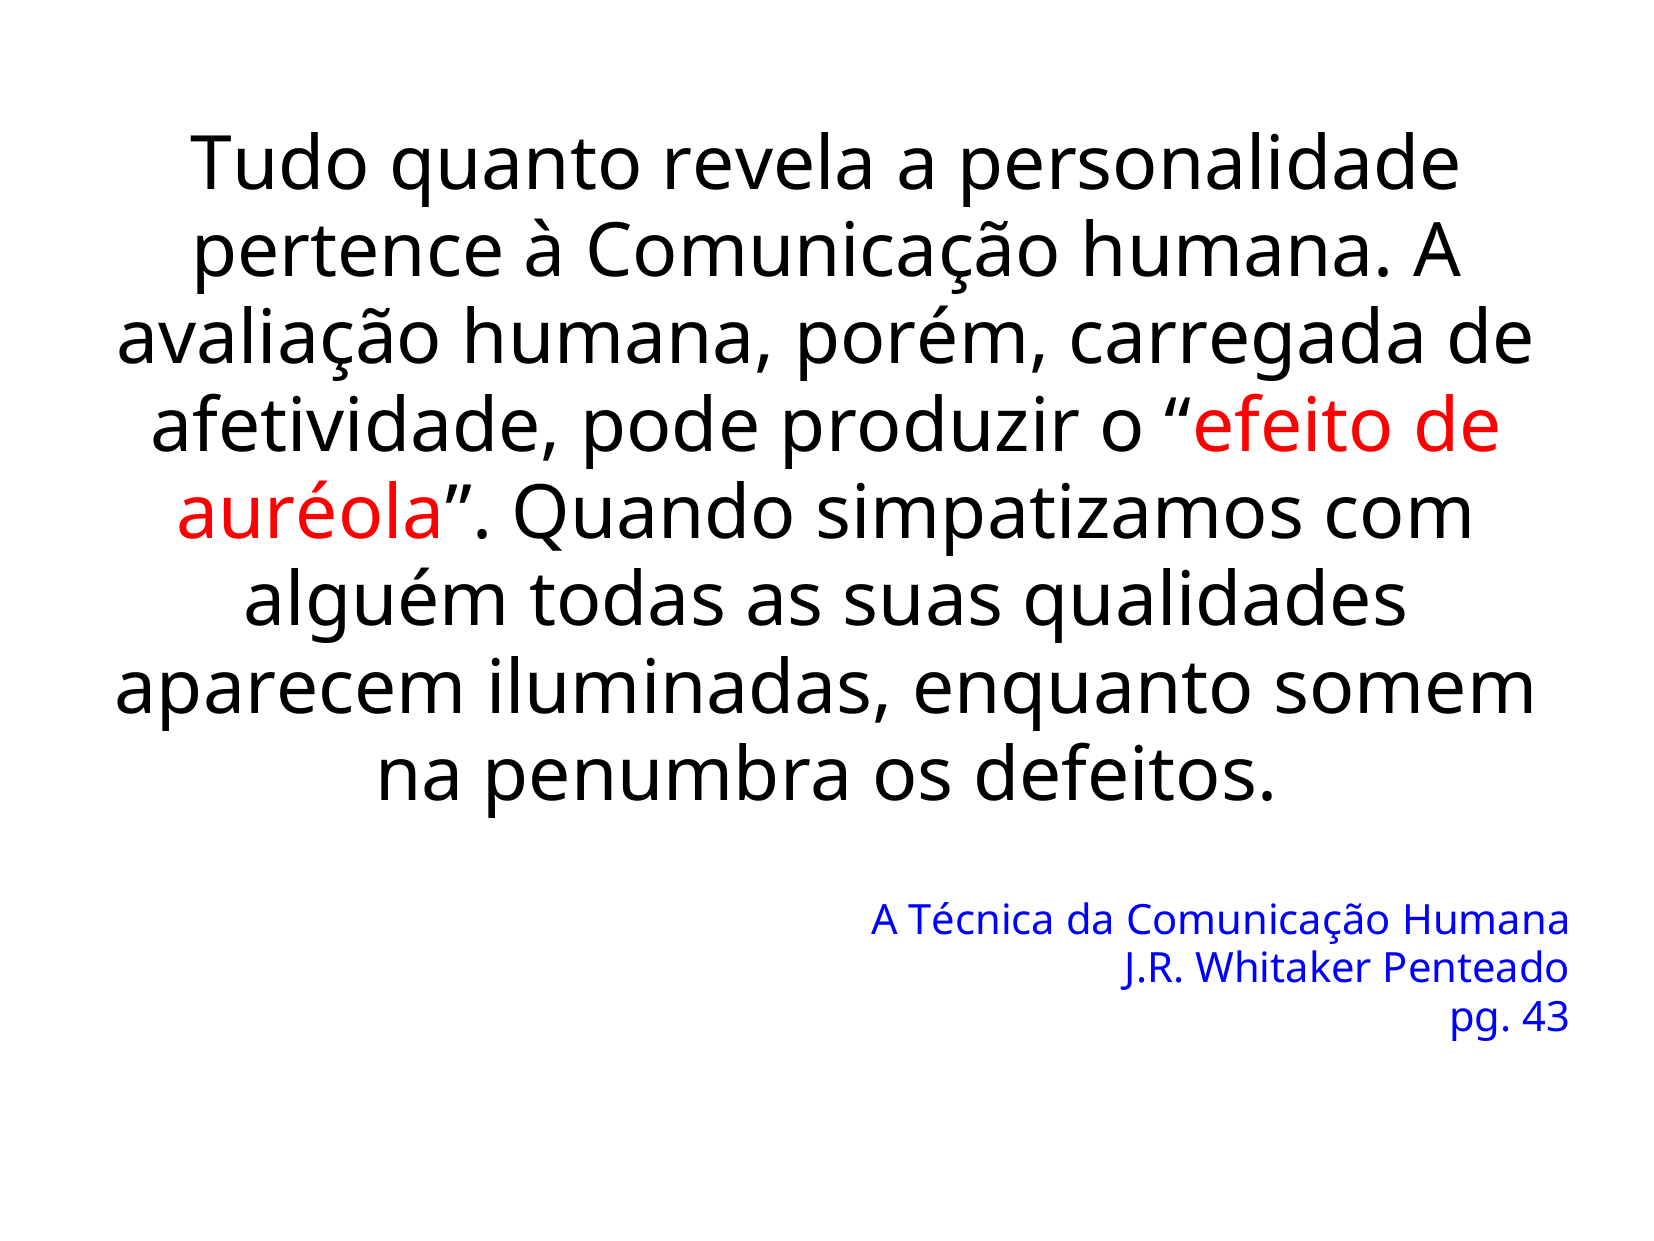

Tudo quanto revela a personalidade pertence à Comunicação humana. A avaliação humana, porém, carregada de afetividade, pode produzir o “efeito de auréola”. Quando simpatizamos com alguém todas as suas qualidades aparecem iluminadas, enquanto somem na penumbra os defeitos.
A Técnica da Comunicação Humana
J.R. Whitaker Penteado
pg. 43